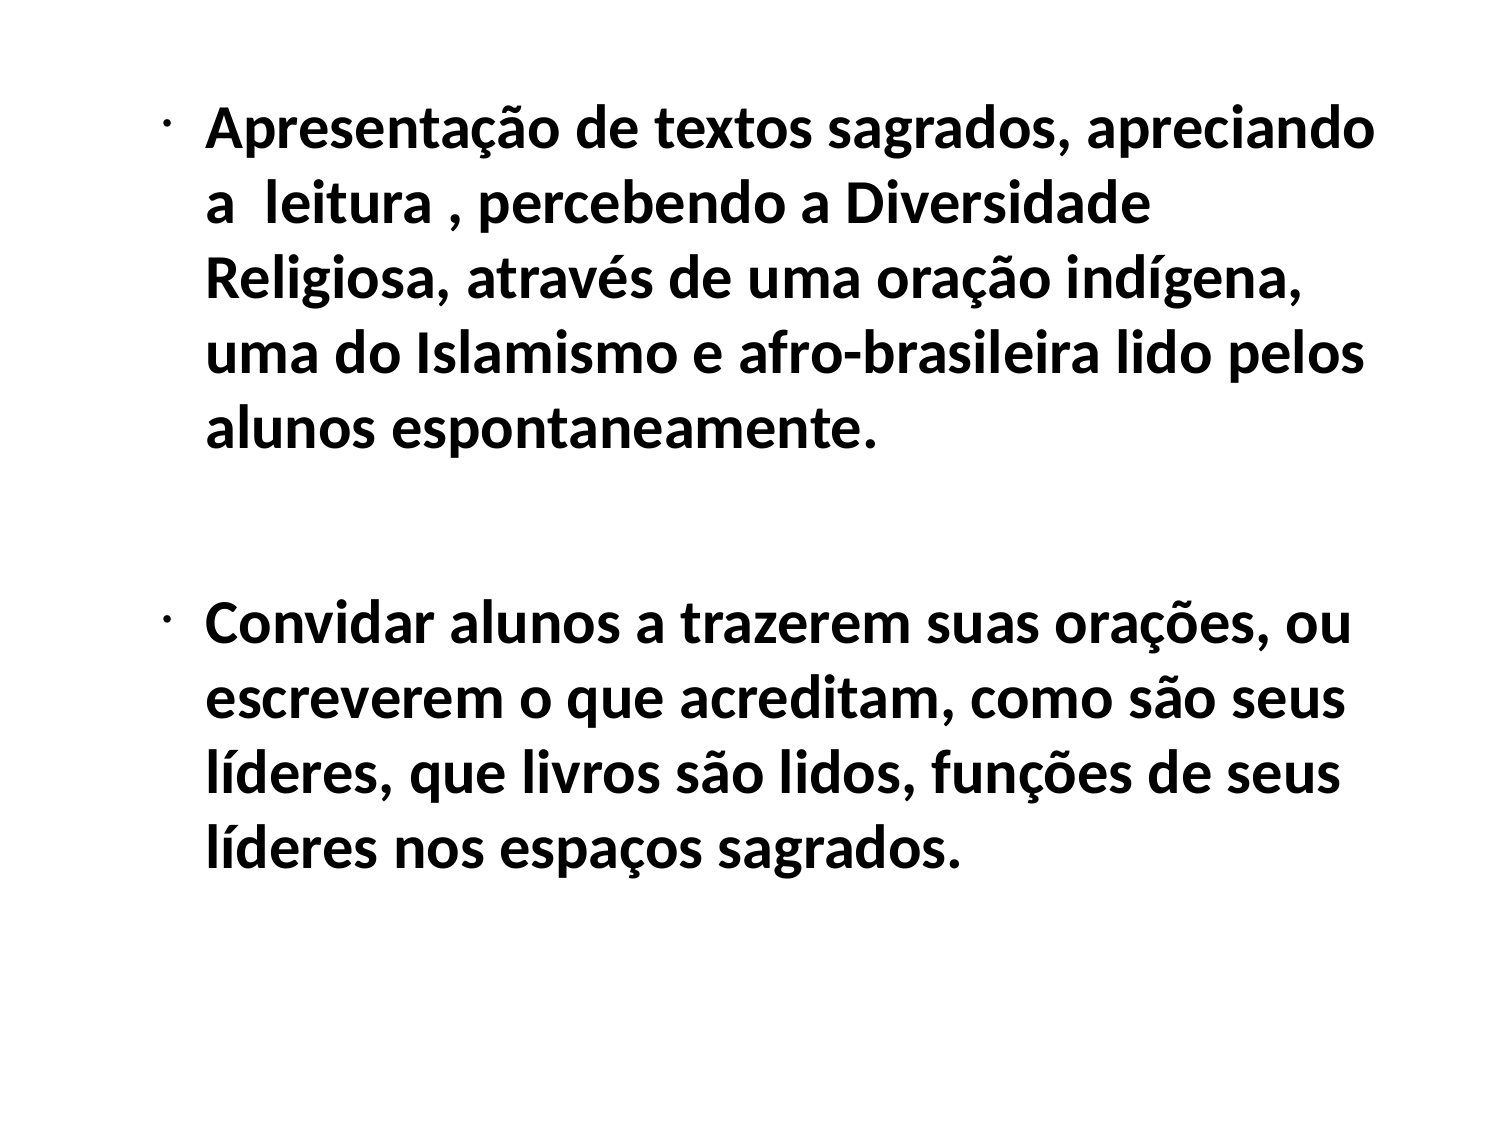

# Apresentação de textos sagrados, apreciando a leitura , percebendo a Diversidade Religiosa, através de uma oração indígena, uma do Islamismo e afro-brasileira lido pelos alunos espontaneamente.
Convidar alunos a trazerem suas orações, ou escreverem o que acreditam, como são seus líderes, que livros são lidos, funções de seus líderes nos espaços sagrados.